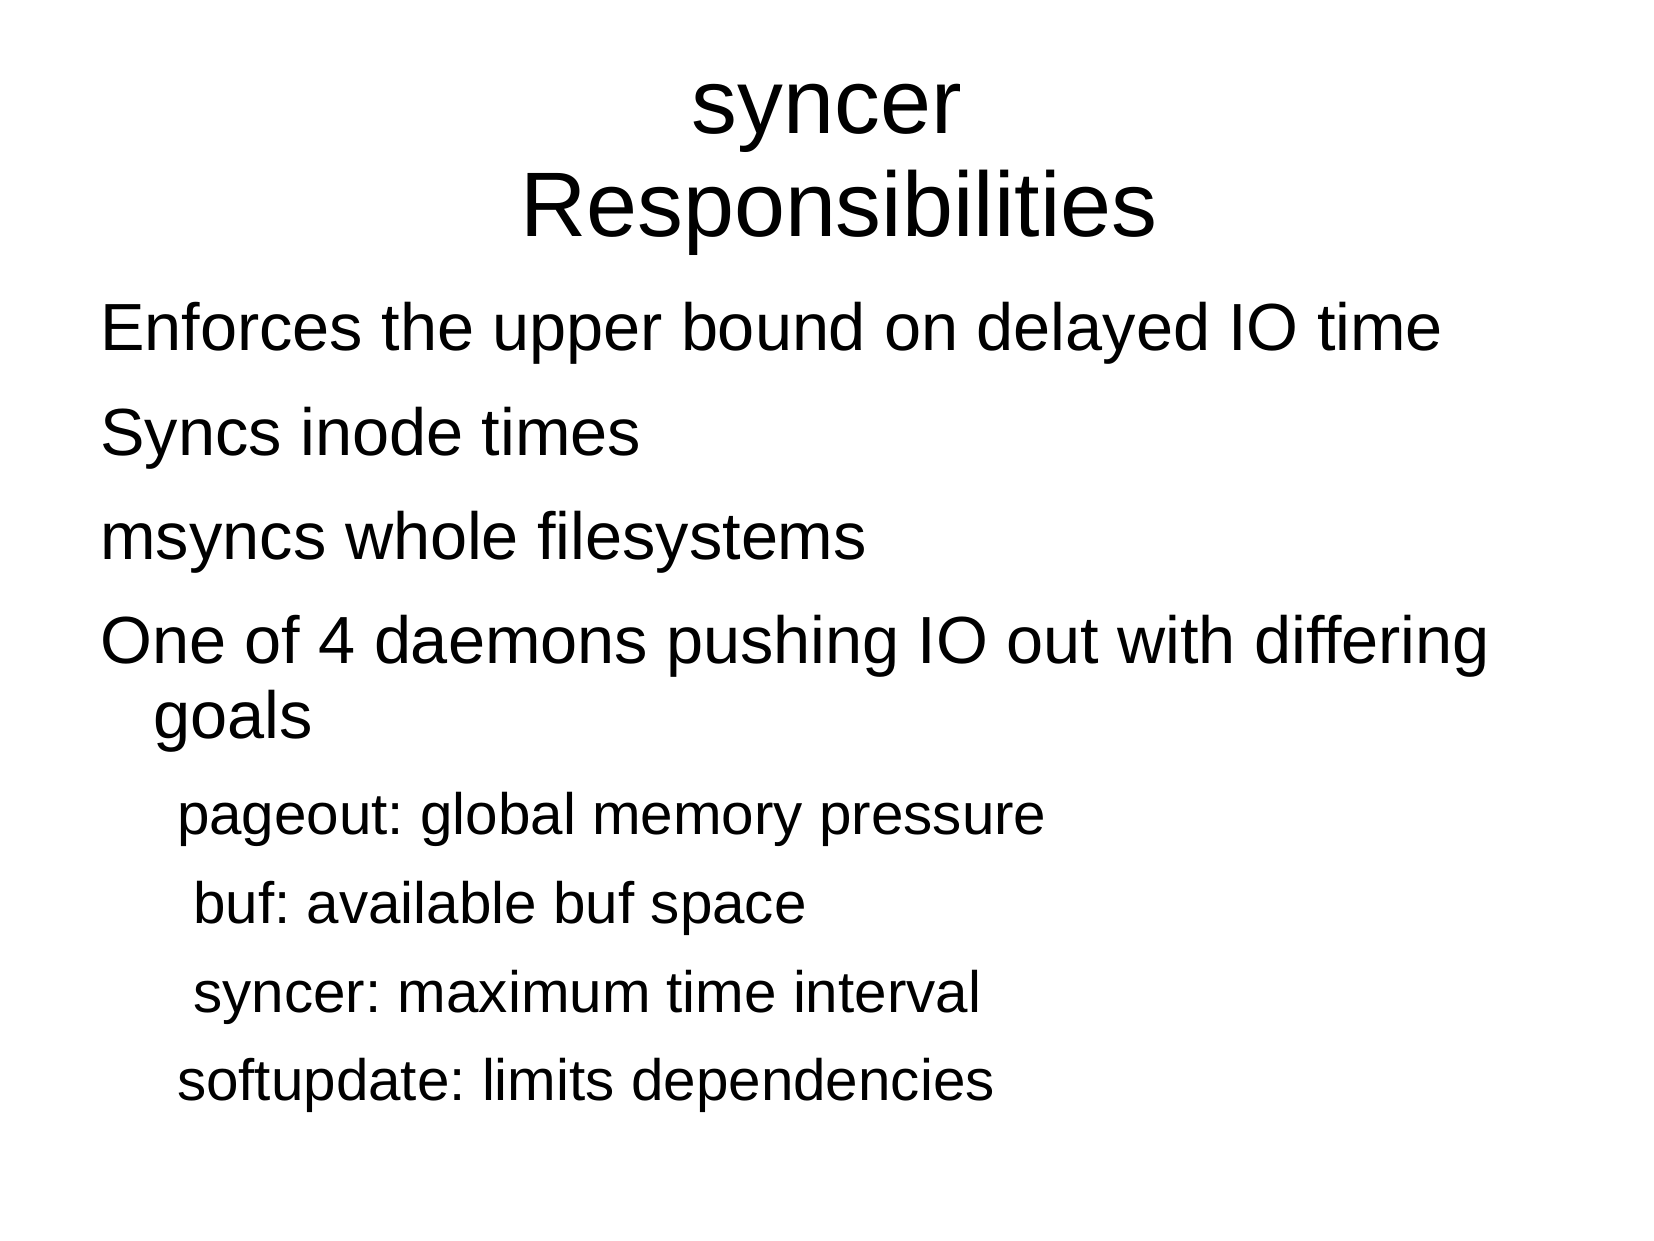

# syncer Responsibilities
Enforces the upper bound on delayed IO time
Syncs inode times
msyncs whole filesystems
One of 4 daemons pushing IO out with differing goals
pageout: global memory pressure
 buf: available buf space
 syncer: maximum time interval
softupdate: limits dependencies